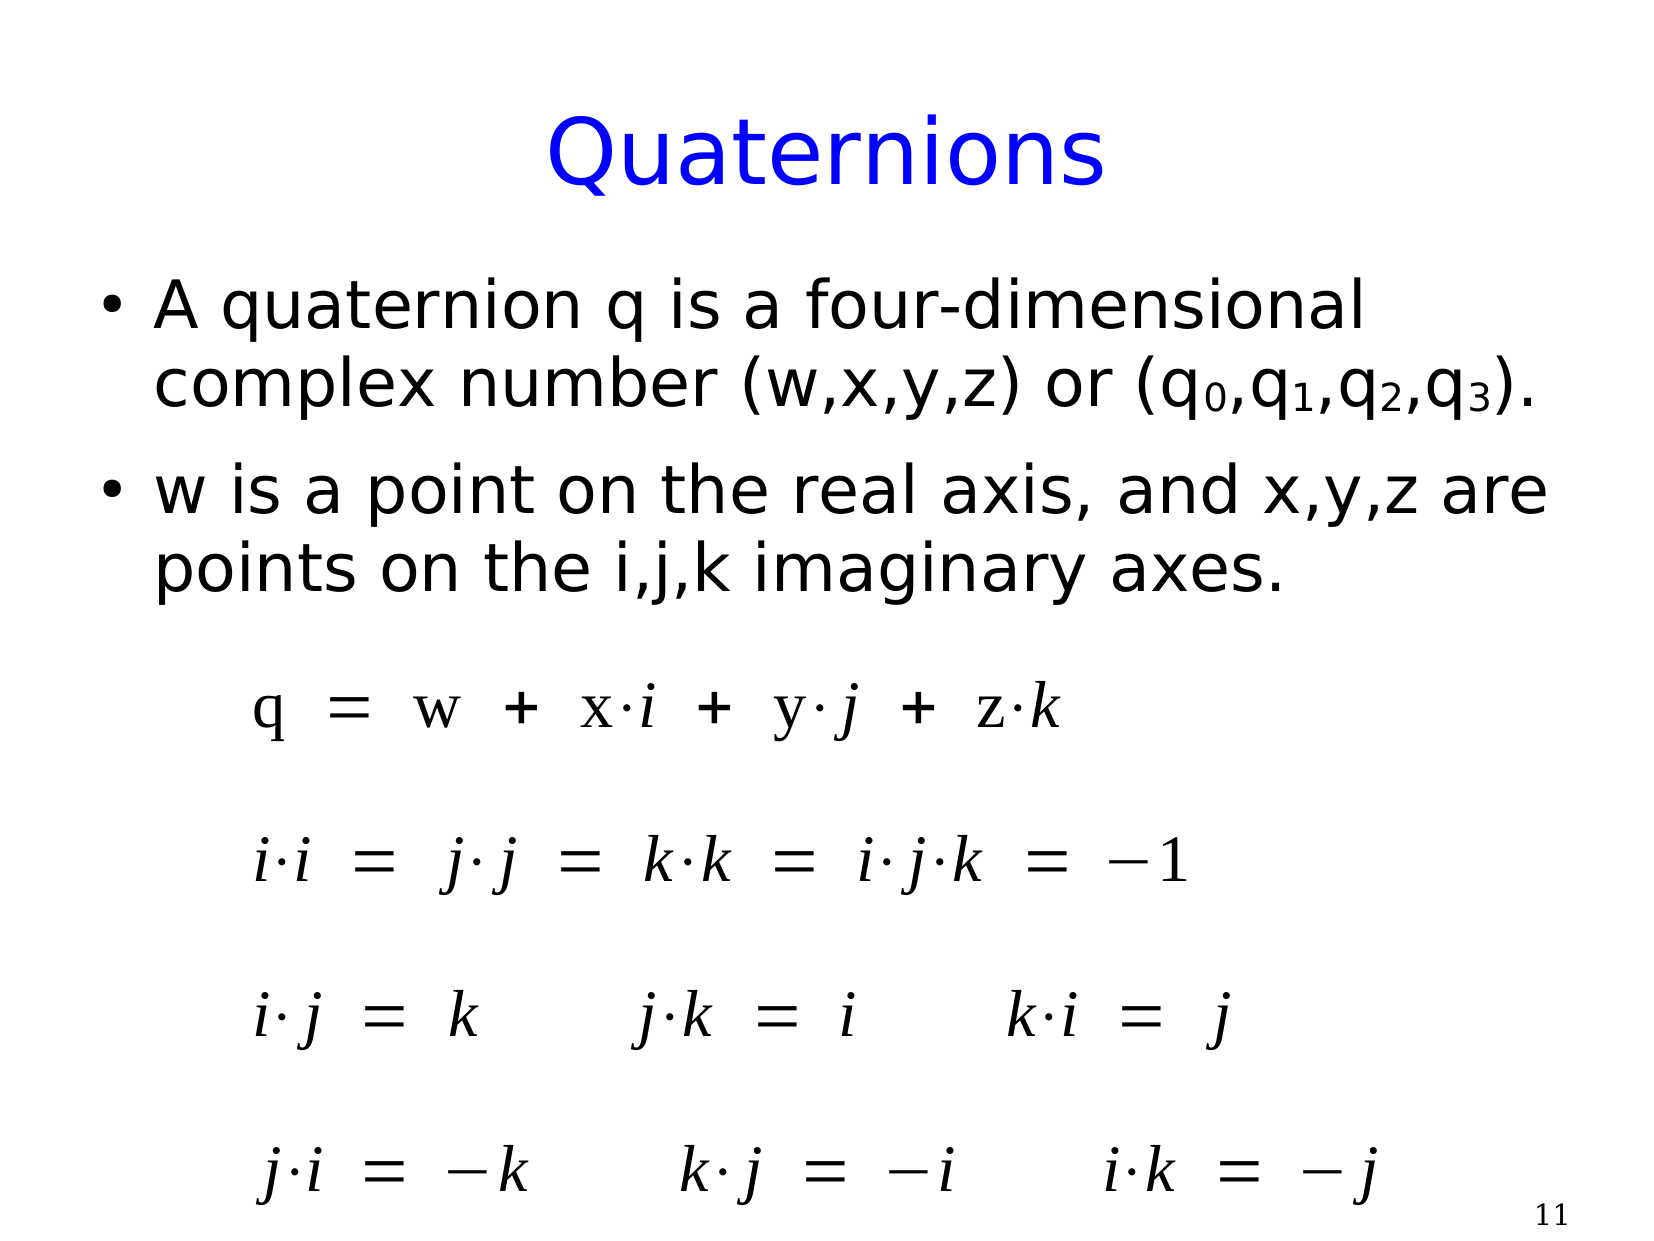

# Quaternions
A quaternion q is a four-dimensional complex number (w,x,y,z) or (q0,q1,q2,q3).
w is a point on the real axis, and x,y,z are points on the i,j,k imaginary axes.
11